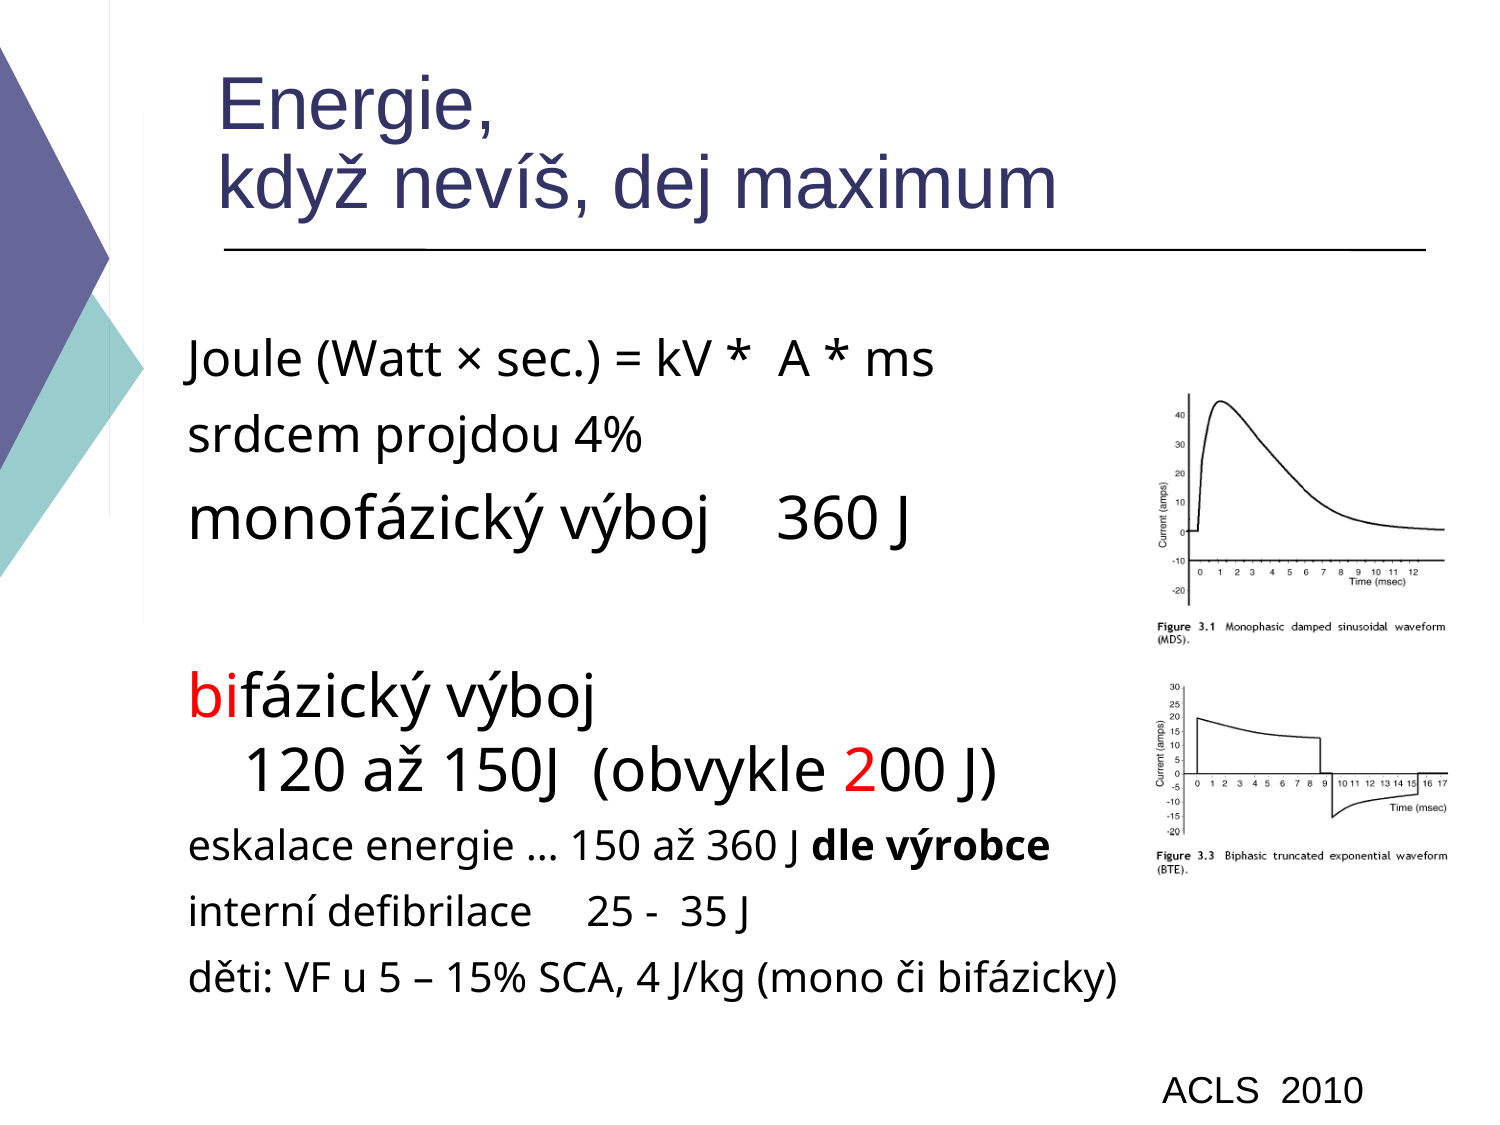

# Energie, když nevíš, dej maximum
Joule (Watt × sec.) = kV * A * ms
srdcem projdou 4%
monofázický výboj 	360 J
bifázický výboj
120 až 150J (obvykle 200 J)
eskalace energie … 150 až 360 J dle výrobce
interní defibrilace 25 - 35 J
děti: VF u 5 – 15% SCA, 4 J/kg (mono či bifázicky)
ACLS 2010